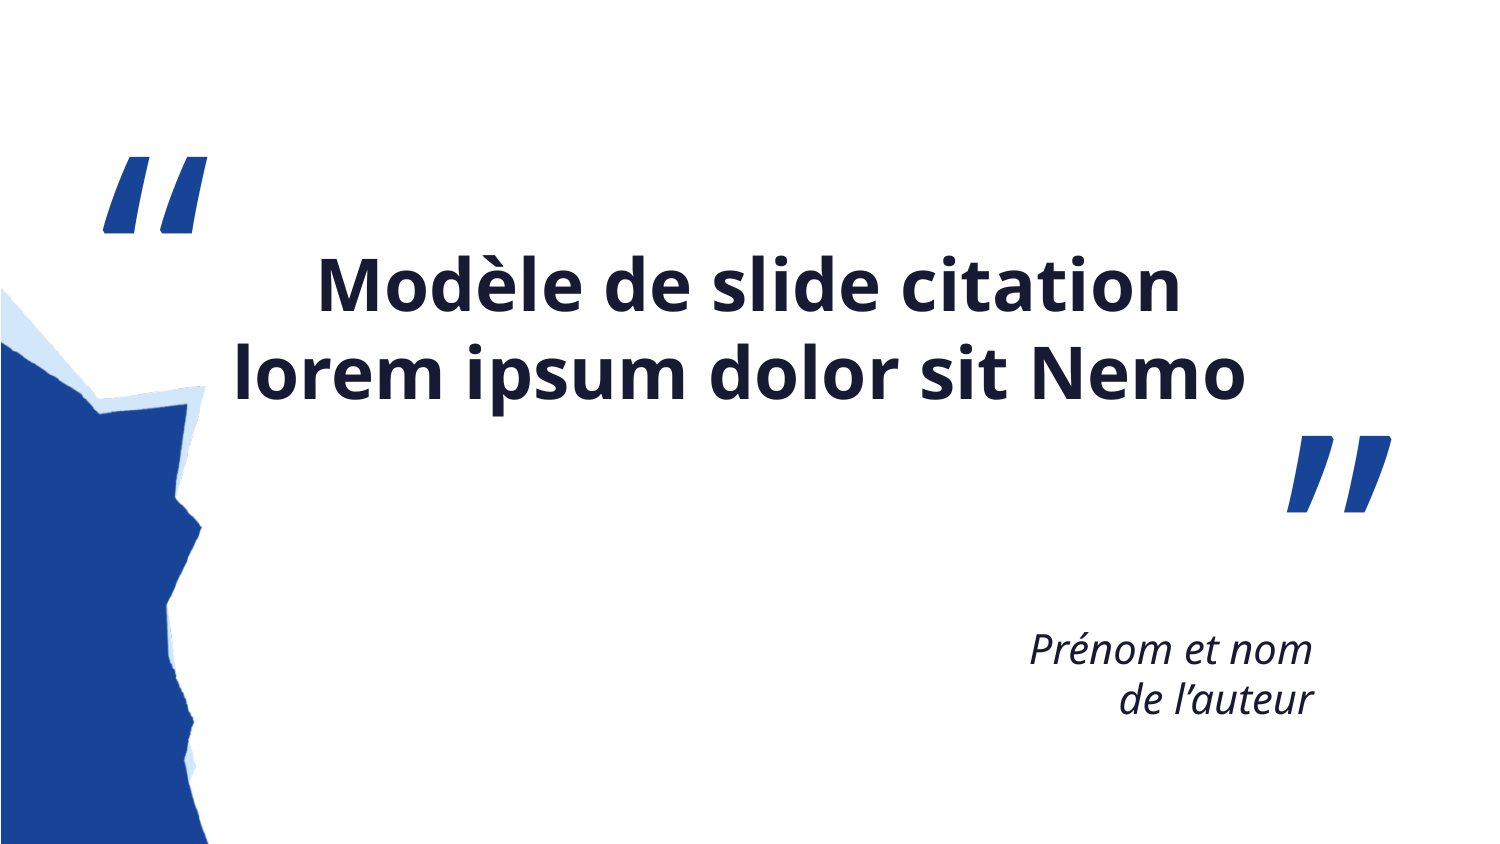

“
Modèle de slide citation
lorem ipsum dolor sit Nemo
”
Prénom et nom
de l’auteur